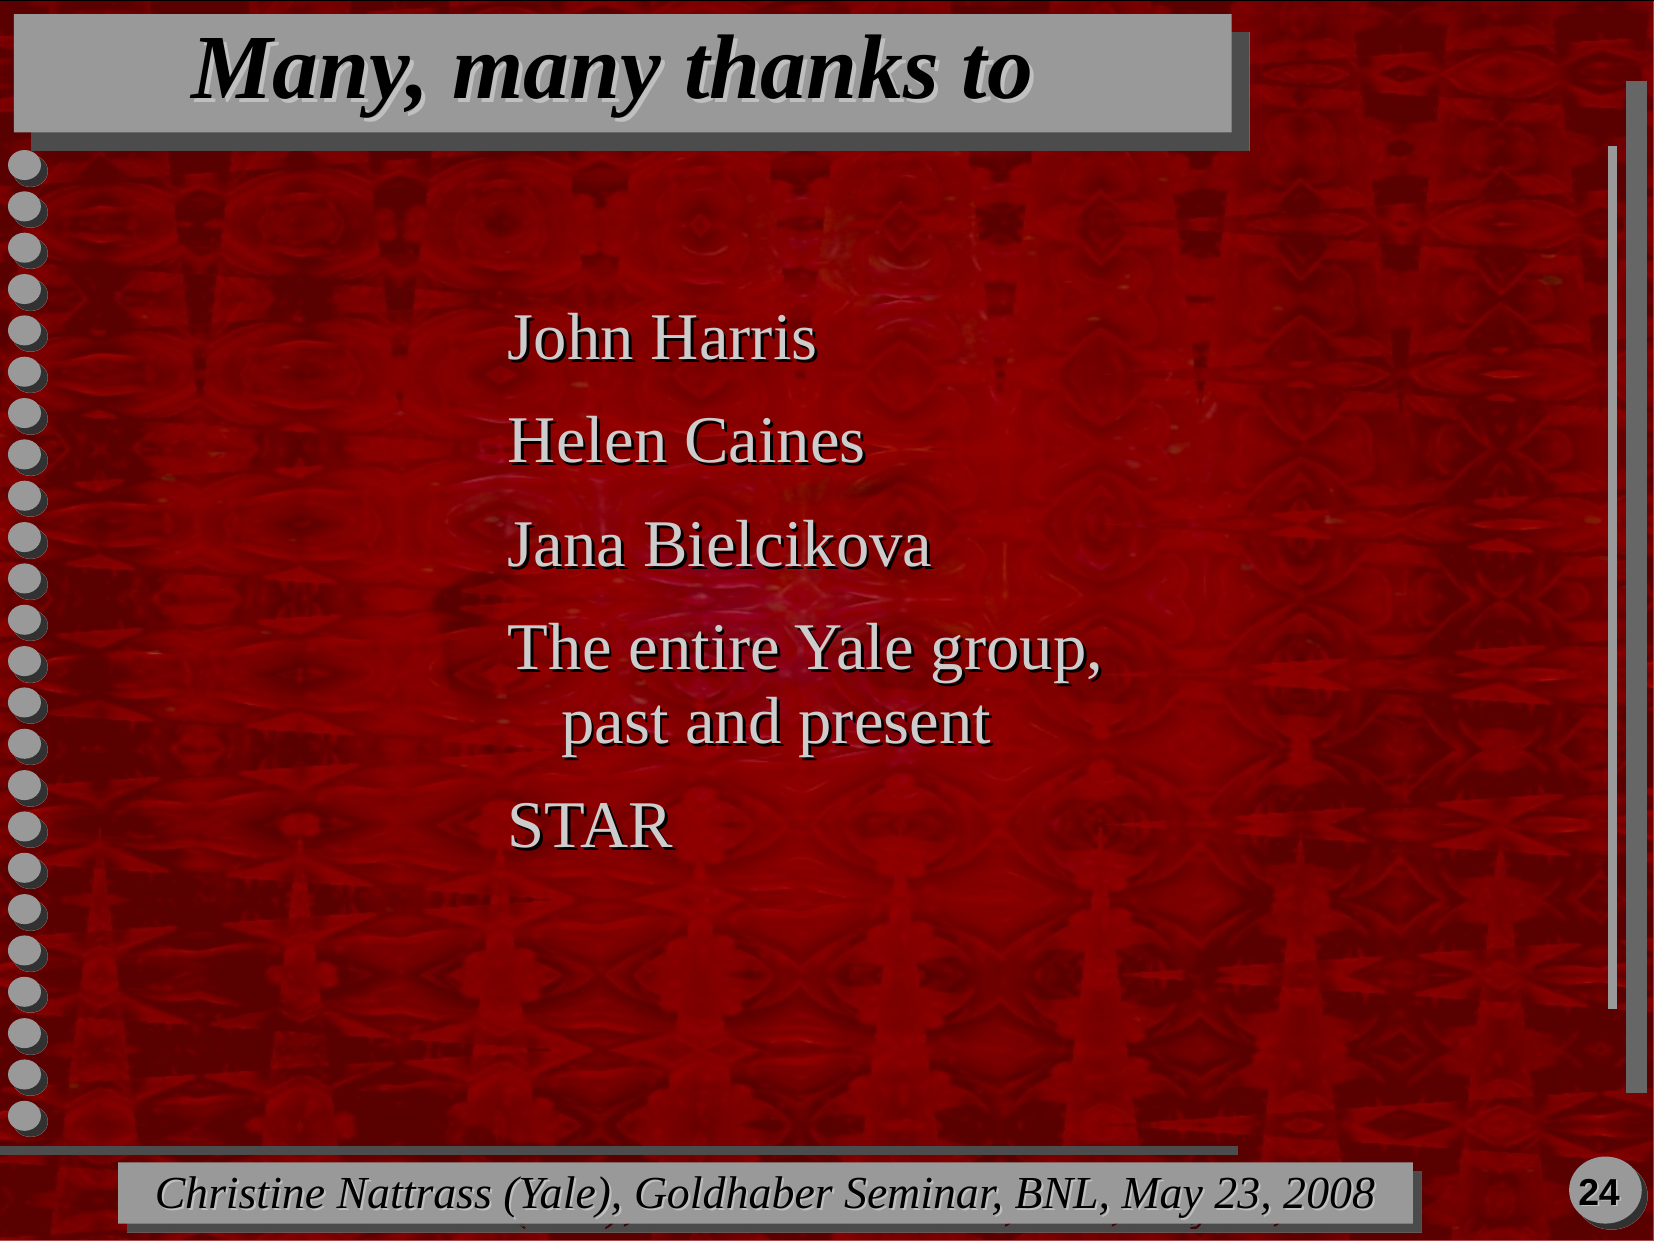

# Many, many thanks to
John Harris
Helen Caines
Jana Bielcikova
The entire Yale group,
past and present
STAR